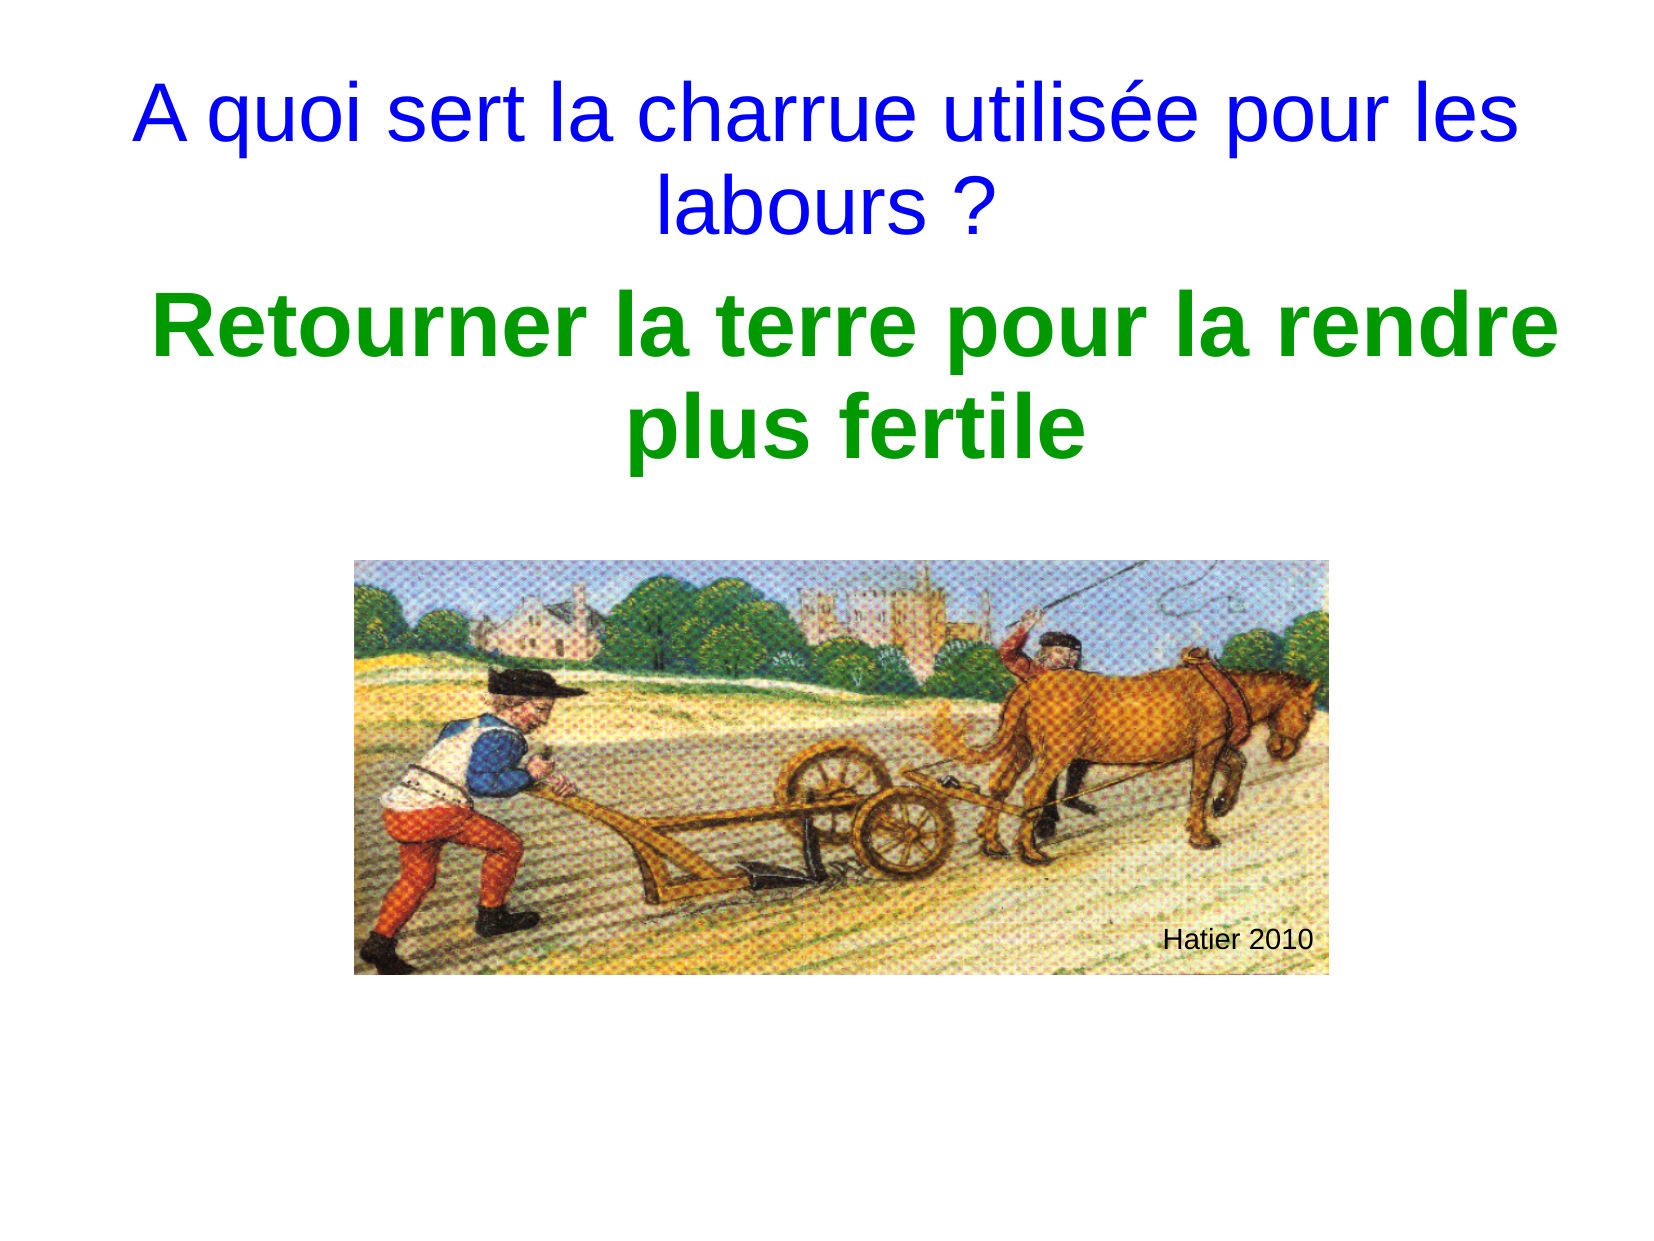

A quoi sert la charrue utilisée pour les labours ?
Retourner la terre pour la rendre plus fertile
Hatier 2010